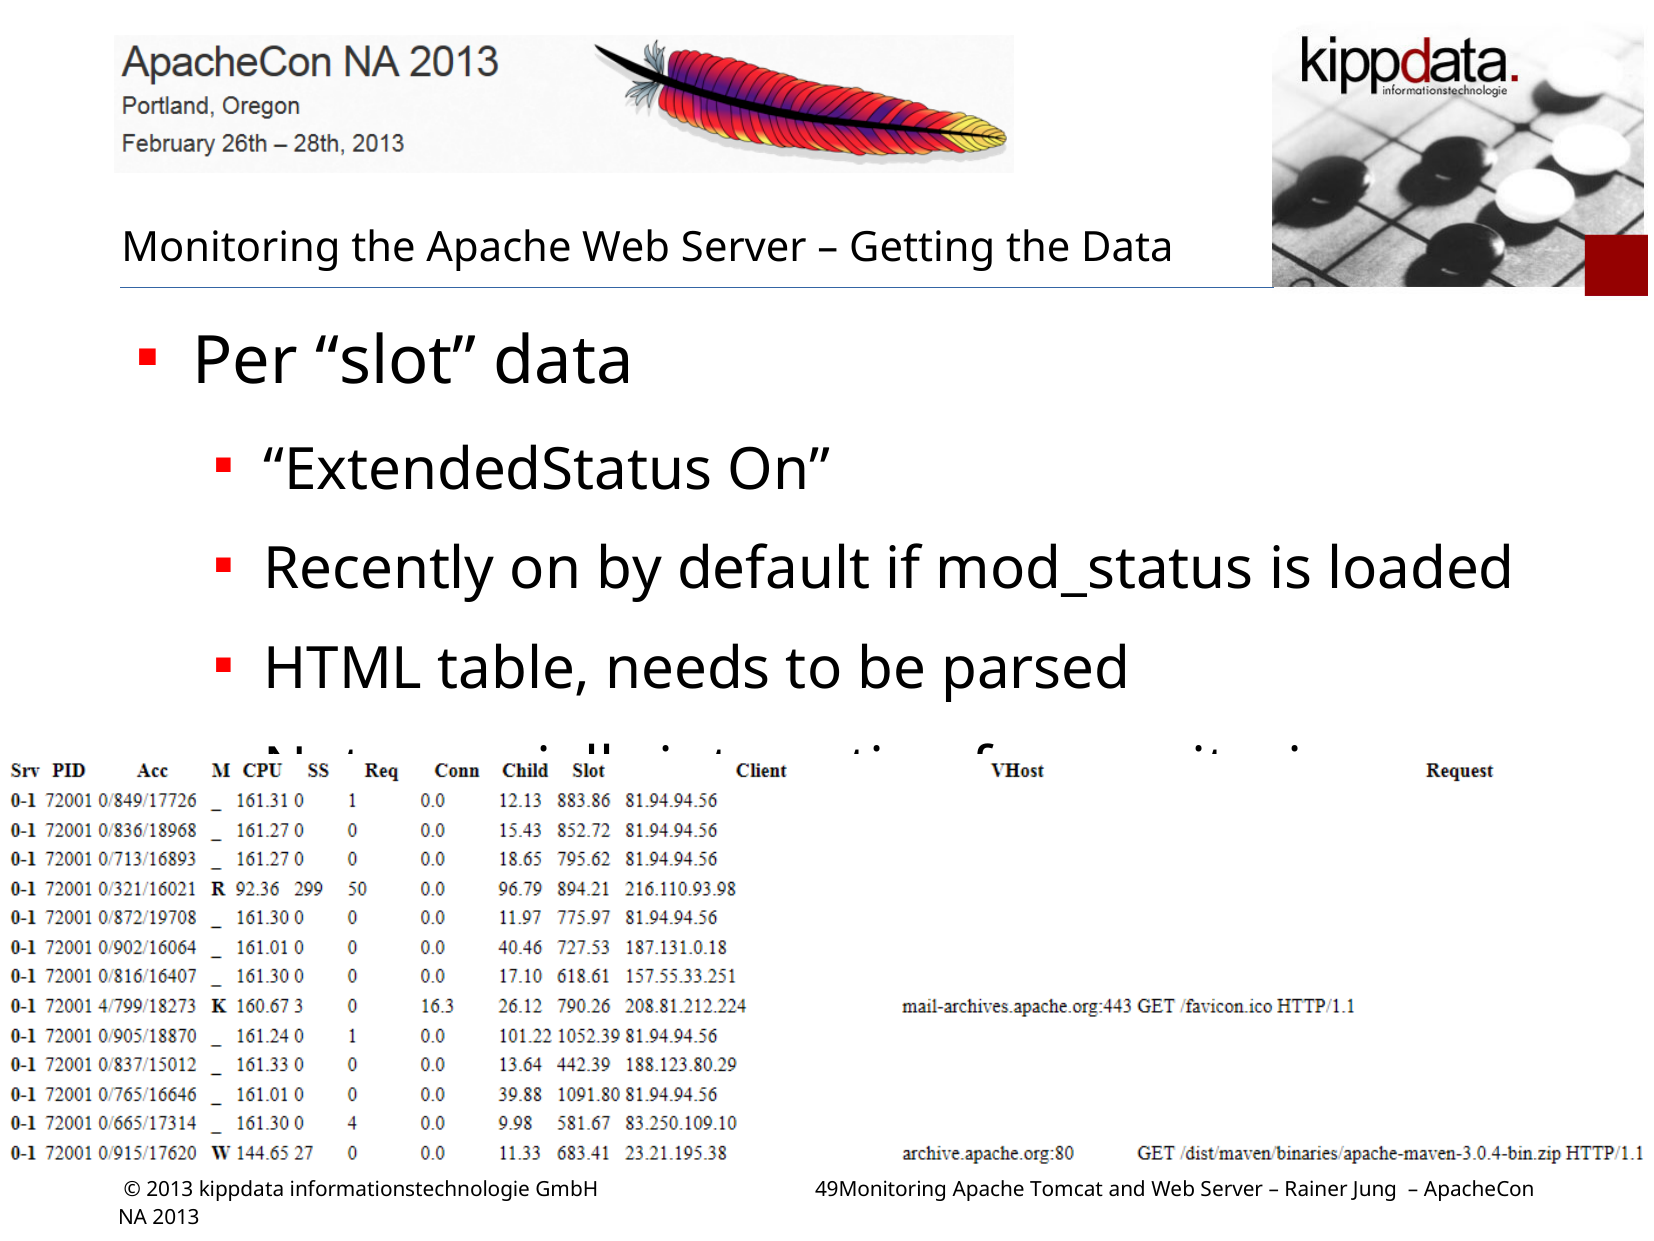

# Monitoring the Apache Web Server – Getting the Data
Per “slot” data
“ExtendedStatus On”
Recently on by default if mod_status is loaded
HTML table, needs to be parsed
Not especially interesting for monitoring